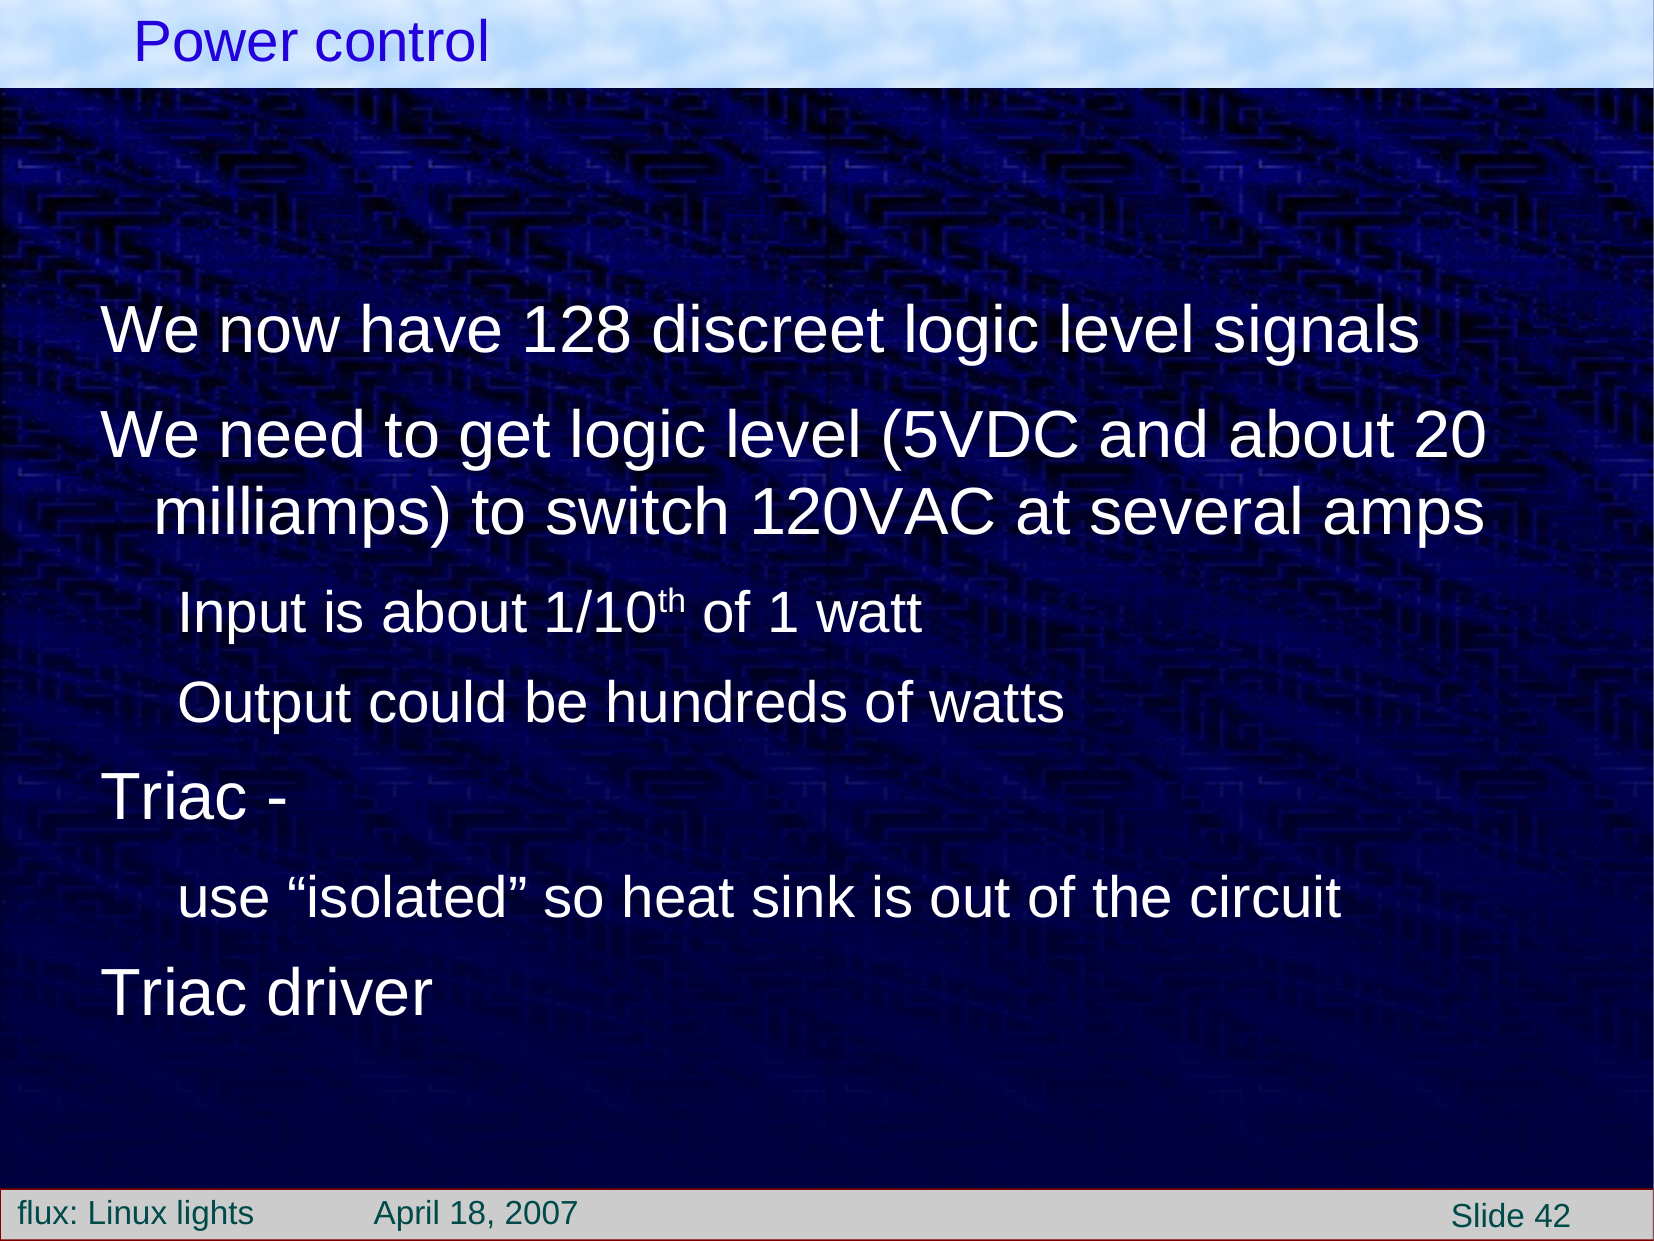

Power control
# We now have 128 discreet logic level signals
We need to get logic level (5VDC and about 20 milliamps) to switch 120VAC at several amps
Input is about 1/10th of 1 watt
Output could be hundreds of watts
Triac -
use “isolated” so heat sink is out of the circuit
Triac driver
flux: Linux lights	April 18, 2007
Slide